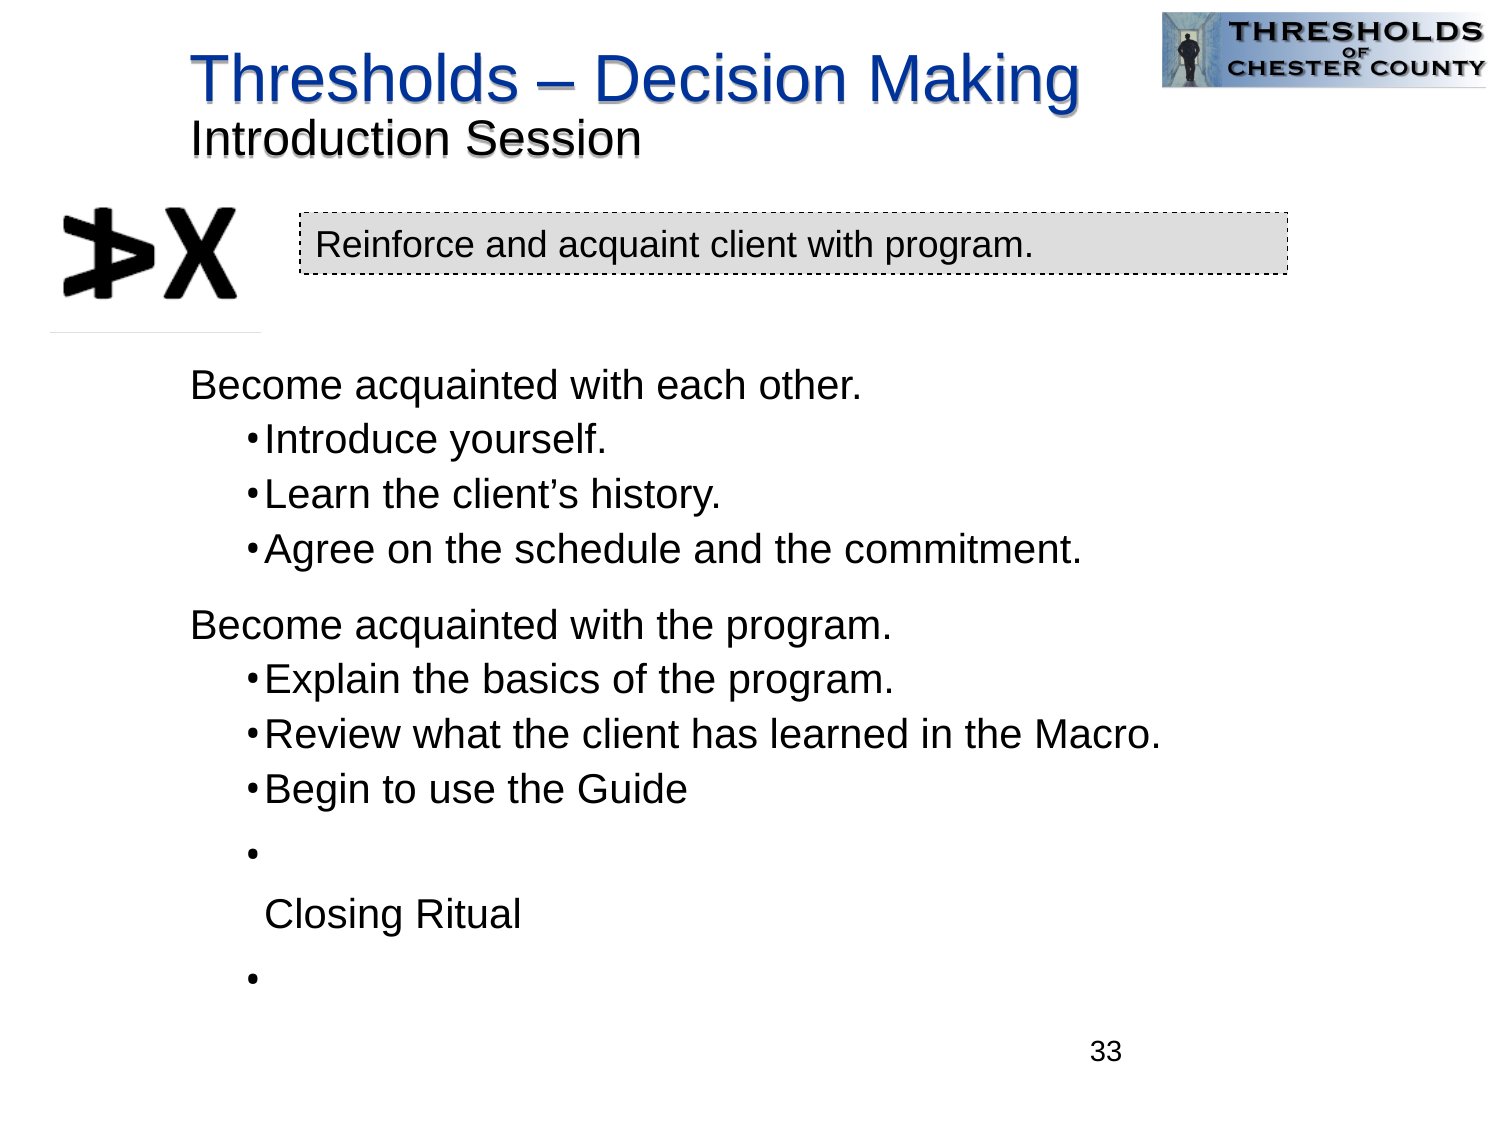

# Thresholds – Decision Making Introduction Session
Reinforce and acquaint client with program.
Become acquainted with each other.
Introduce yourself.
Learn the client’s history.
Agree on the schedule and the commitment.
Become acquainted with the program.
Explain the basics of the program.
Review what the client has learned in the Macro.
Begin to use the Guide
Closing Ritual
28